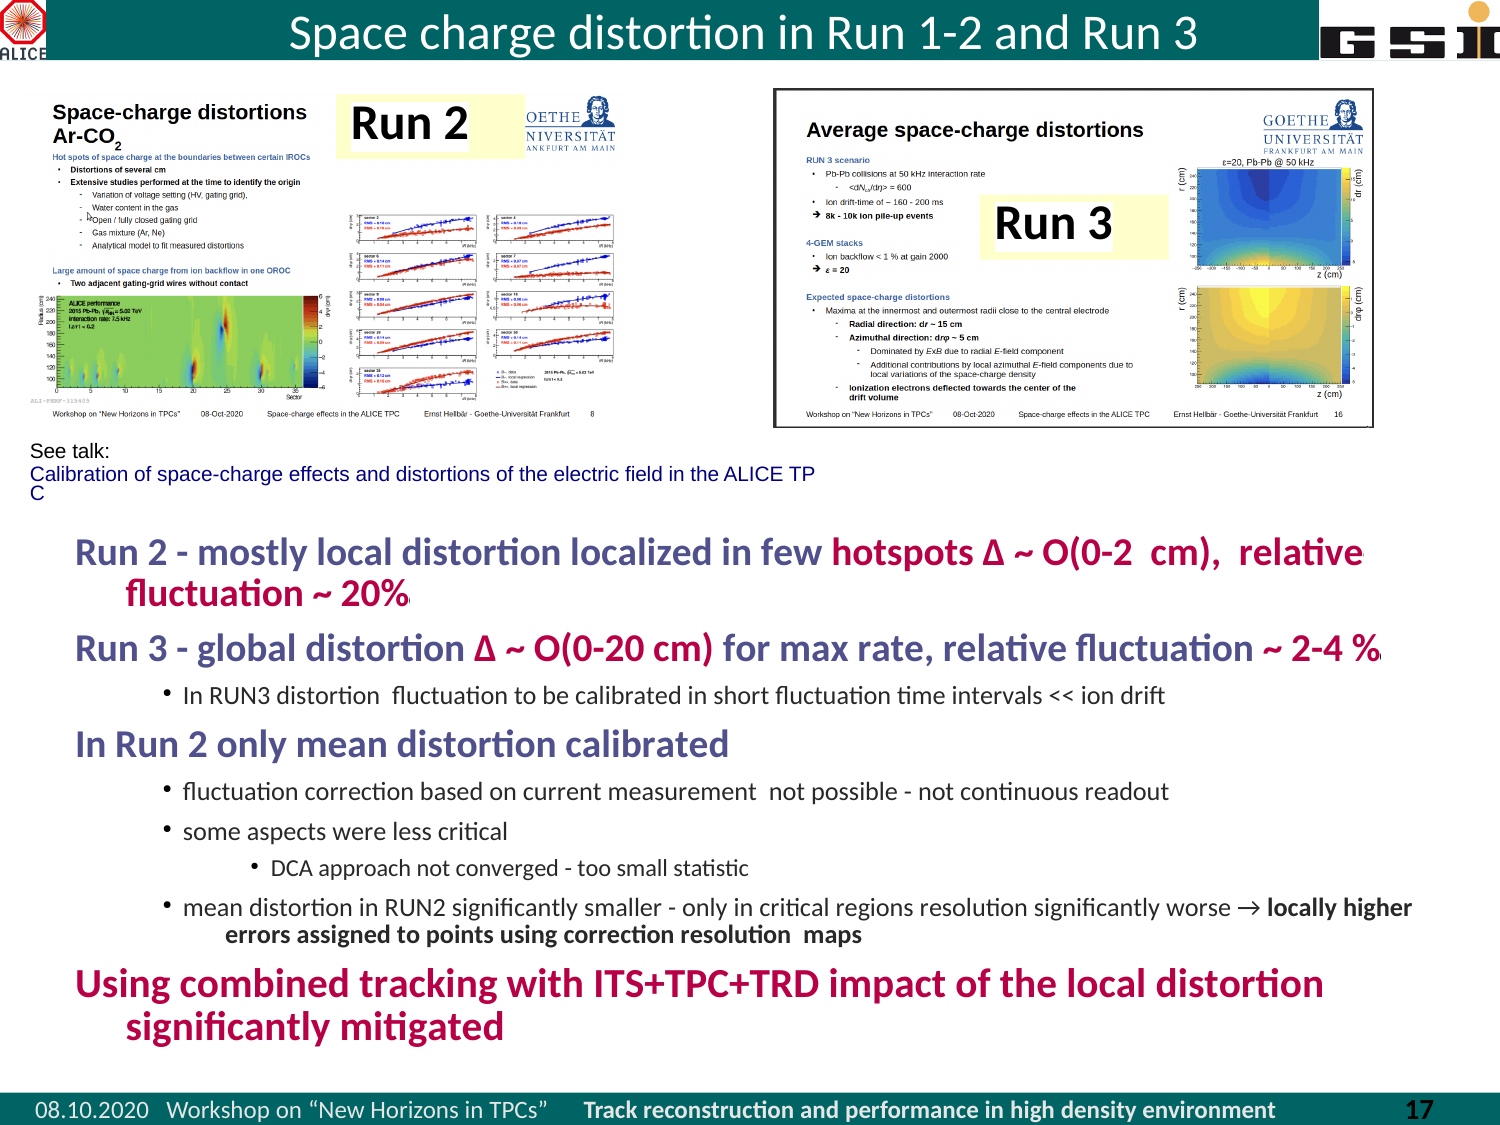

# Space charge distortion in Run 1-2 and Run 3
Run 2
Run 3
See talk: Calibration of space-charge effects and distortions of the electric field in the ALICE TPC
Run 2 - mostly local distortion localized in few hotspots Δ ~ O(0-2 cm), relative fluctuation ~ 20%
Run 3 - global distortion Δ ~ O(0-20 cm) for max rate, relative fluctuation ~ 2-4 %
In RUN3 distortion fluctuation to be calibrated in short fluctuation time intervals << ion drift
In Run 2 only mean distortion calibrated
fluctuation correction based on current measurement not possible - not continuous readout
some aspects were less critical
DCA approach not converged - too small statistic
mean distortion in RUN2 significantly smaller - only in critical regions resolution significantly worse → locally higher errors assigned to points using correction resolution maps
Using combined tracking with ITS+TPC+TRD impact of the local distortion significantly mitigated